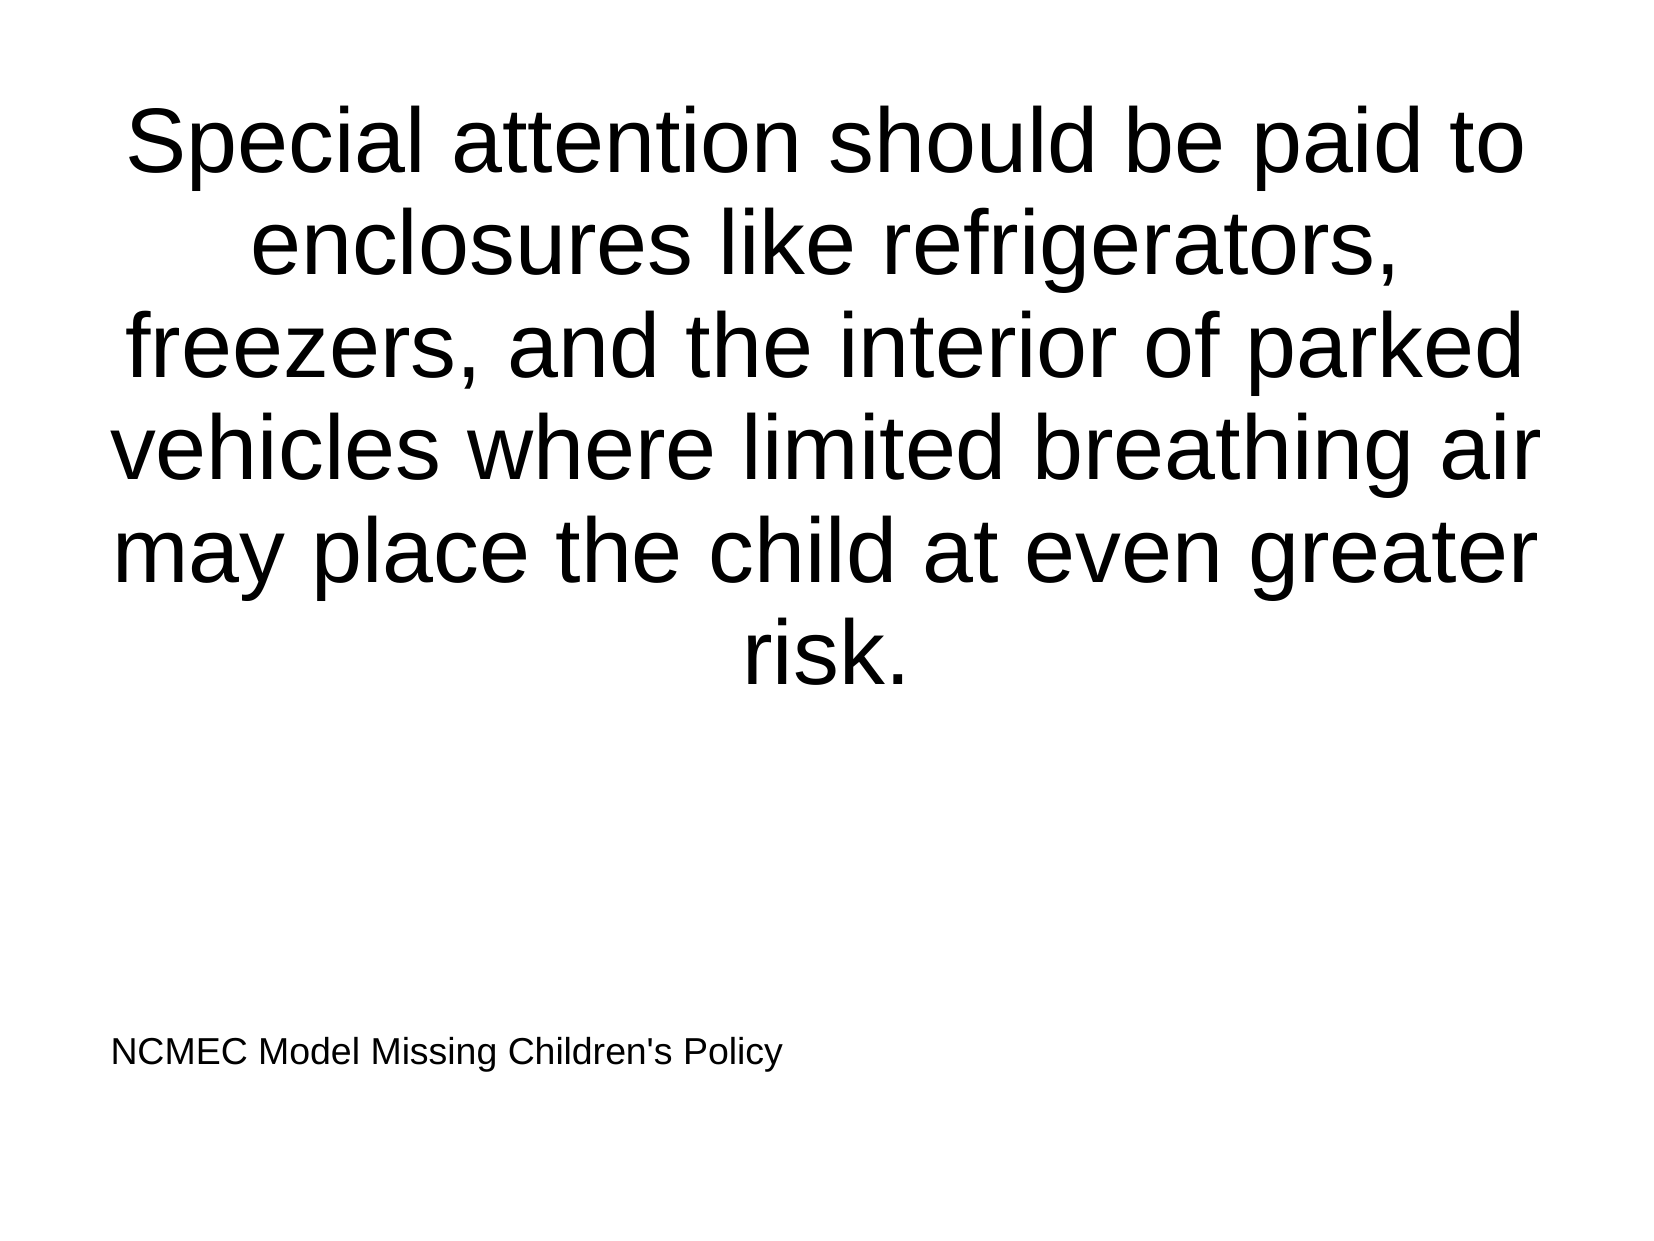

# Special attention should be paid to enclosures like refrigerators, freezers, and the interior of parked vehicles where limited breathing air may place the child at even greater risk.
NCMEC Model Missing Children's Policy